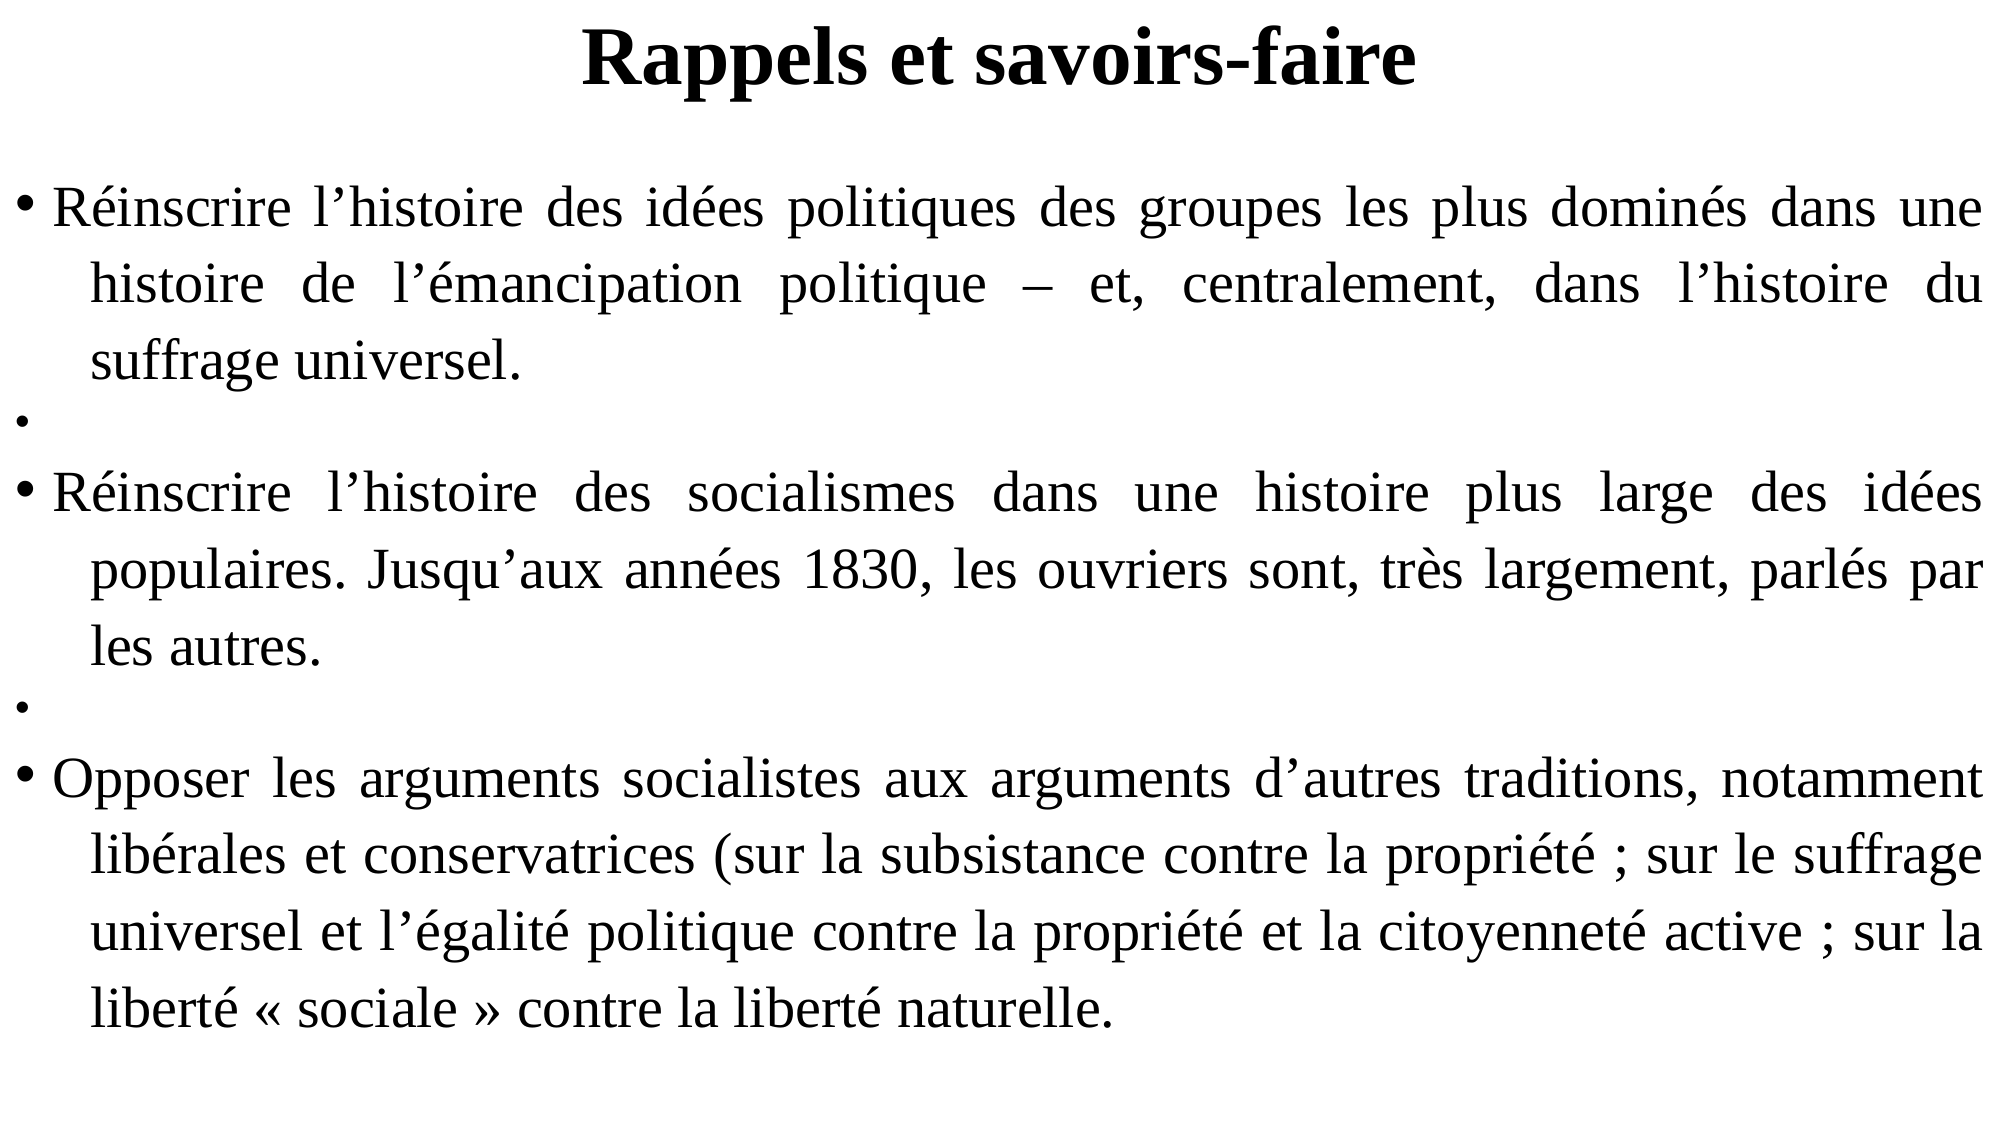

# Rappels et savoirs-faire
Réinscrire l’histoire des idées politiques des groupes les plus dominés dans une histoire de l’émancipation politique – et, centralement, dans l’histoire du suffrage universel.
Réinscrire l’histoire des socialismes dans une histoire plus large des idées populaires. Jusqu’aux années 1830, les ouvriers sont, très largement, parlés par les autres.
Opposer les arguments socialistes aux arguments d’autres traditions, notamment libérales et conservatrices (sur la subsistance contre la propriété ; sur le suffrage universel et l’égalité politique contre la propriété et la citoyenneté active ; sur la liberté « sociale » contre la liberté naturelle.